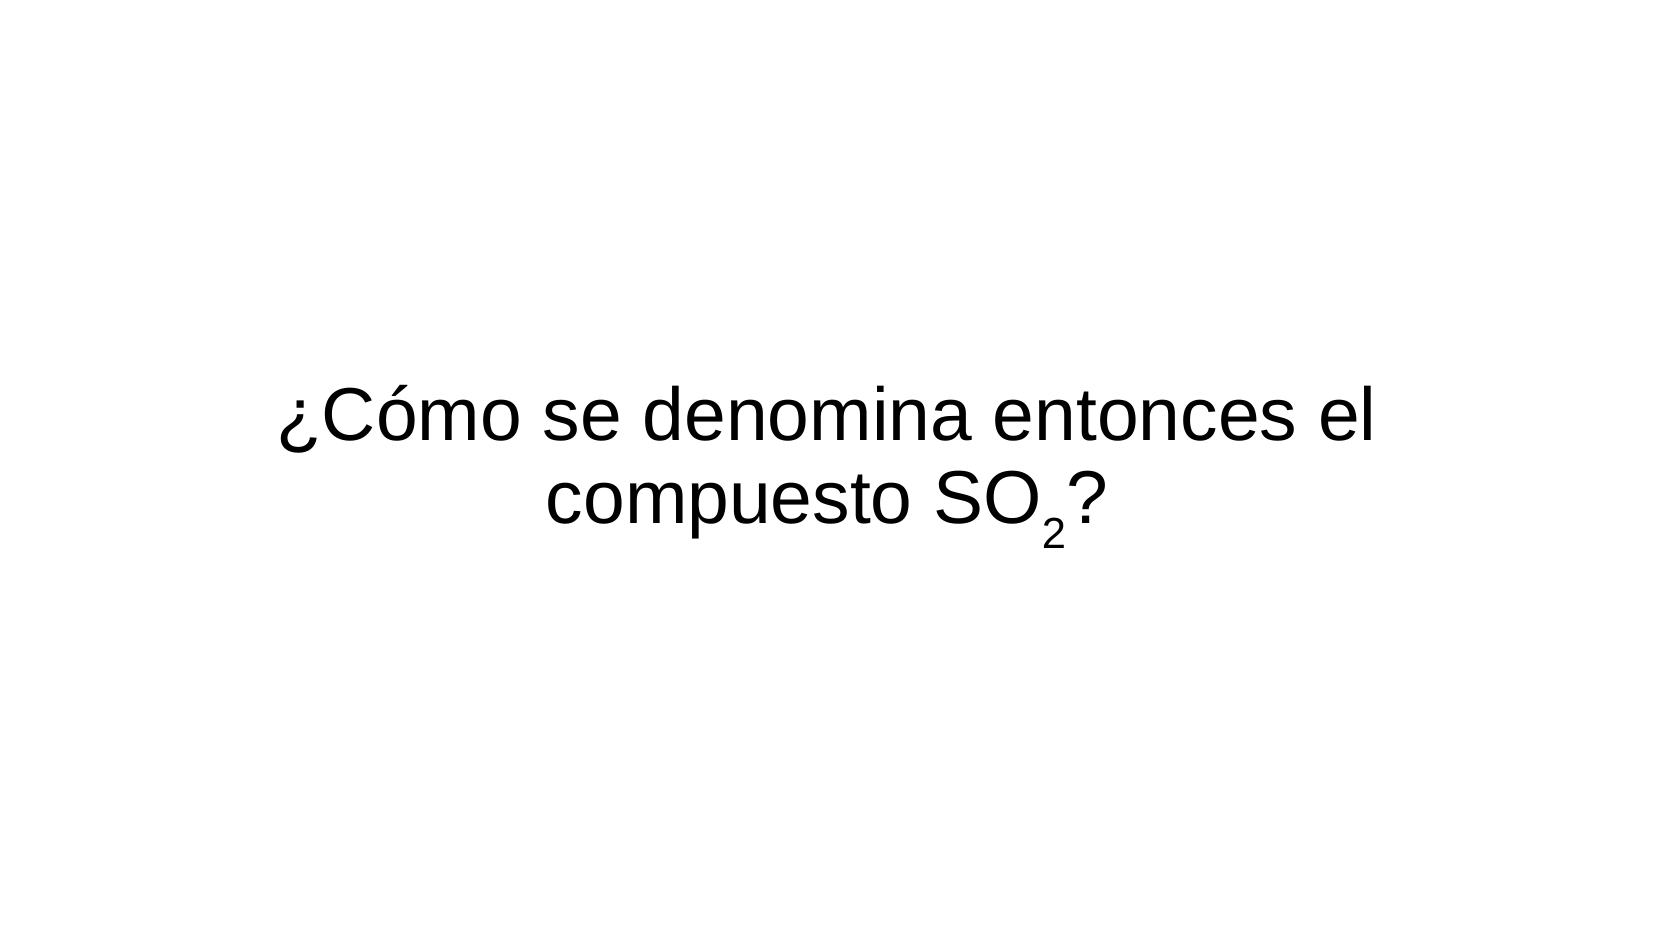

# ¿Cómo se denomina entonces el compuesto SO2?